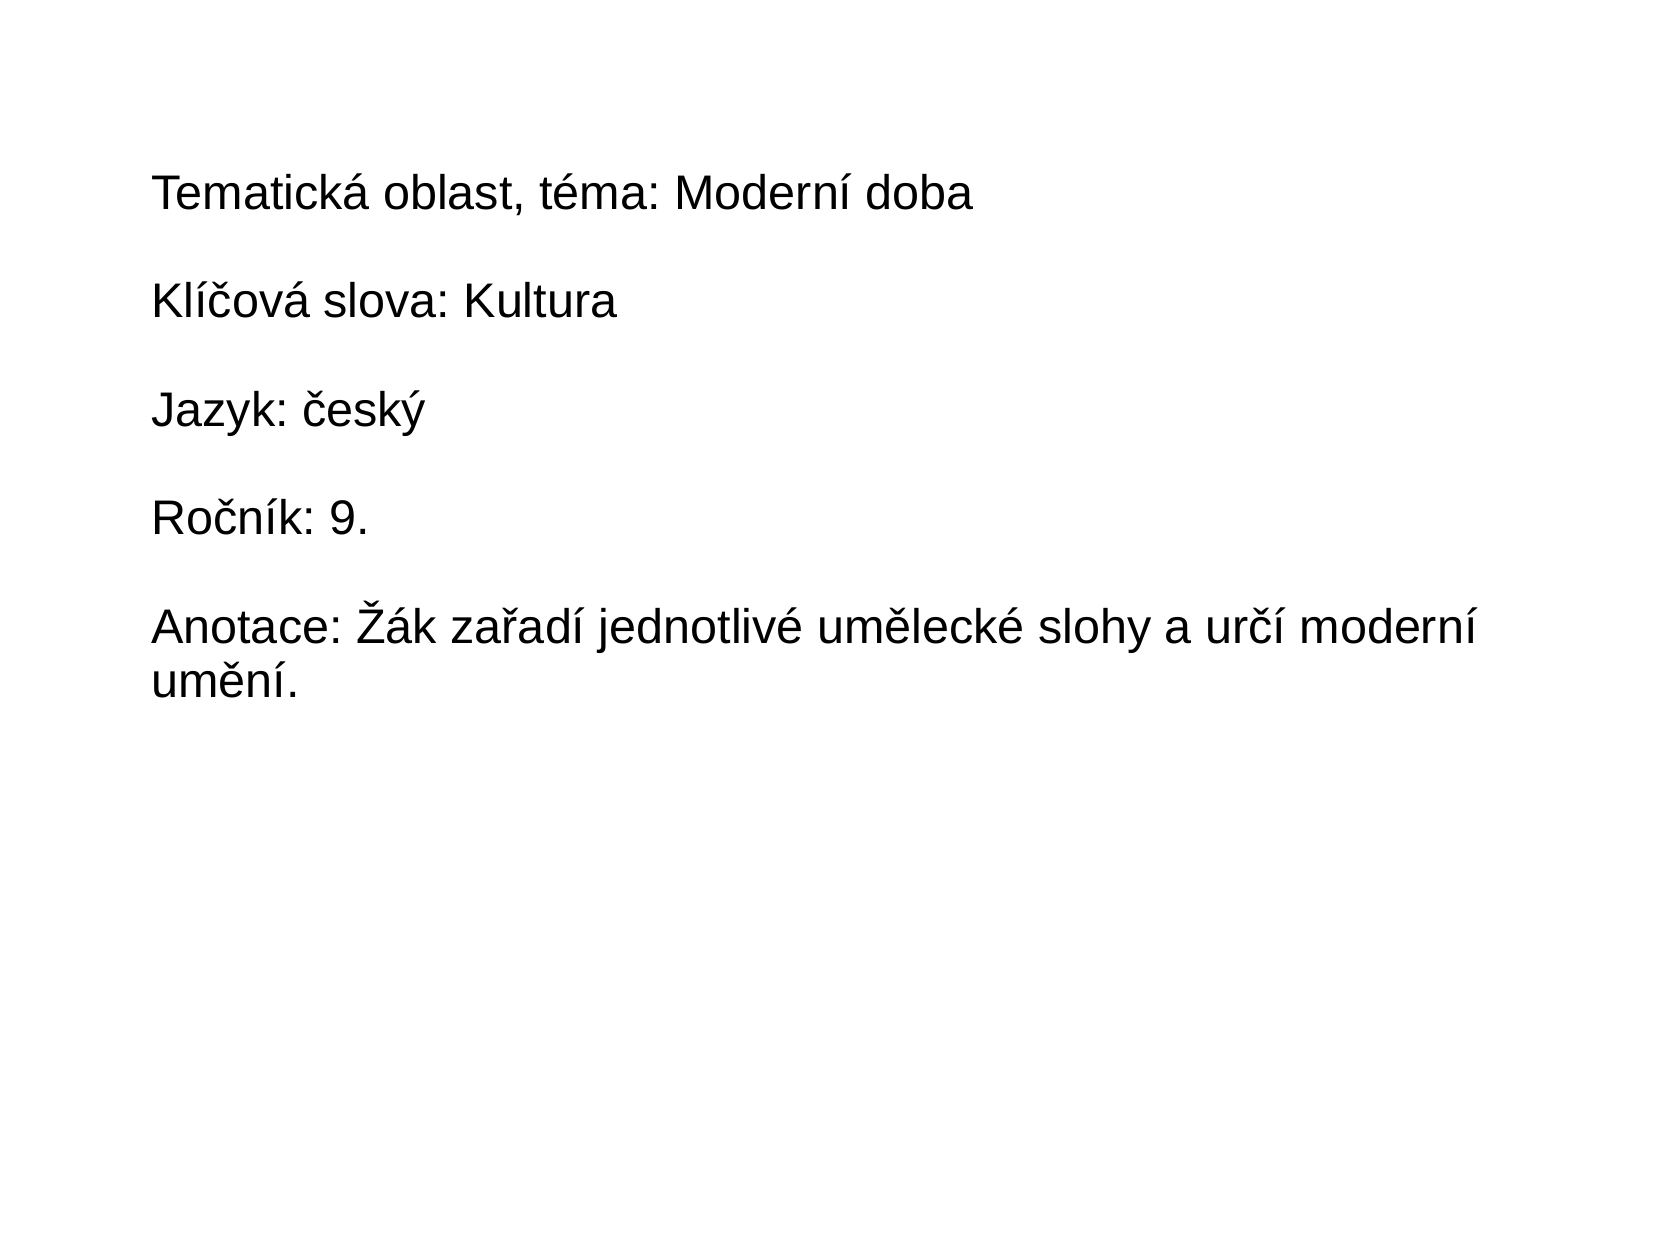

# Tematická oblast, téma: Moderní doba Klíčová slova: Kultura Jazyk: český Ročník: 9. Anotace: Žák zařadí jednotlivé umělecké slohy a určí moderní umění.